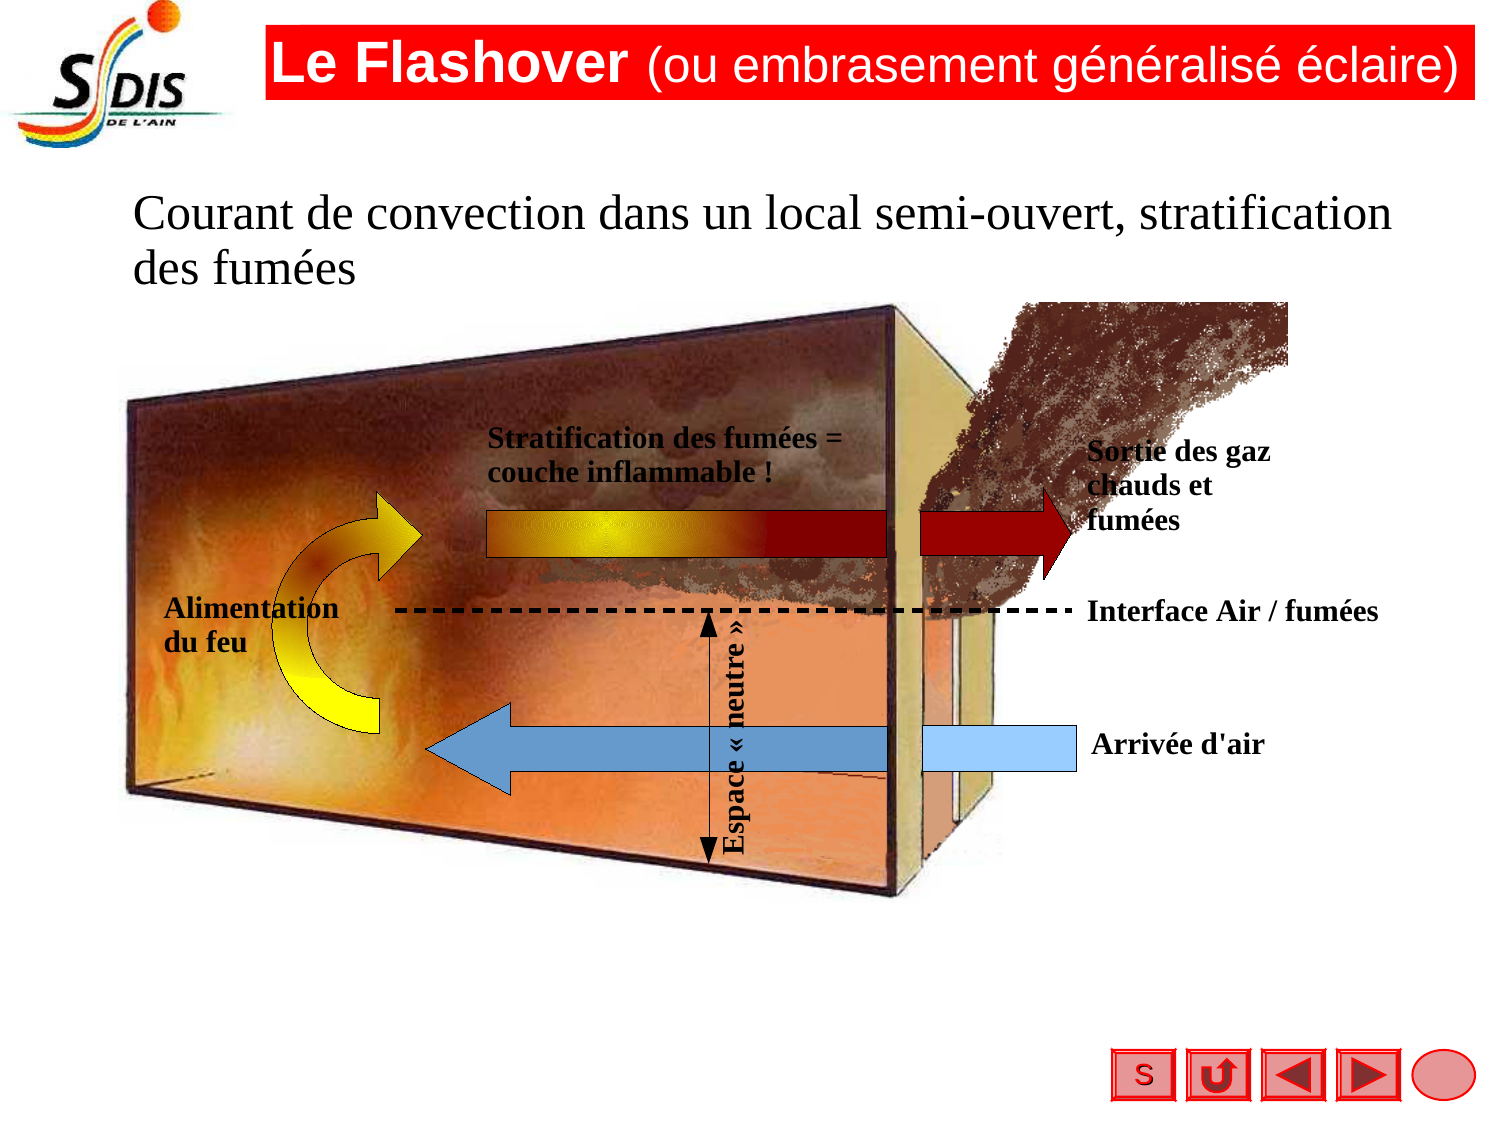

Le Flashover (ou embrasement généralisé éclaire)
Courant de convection dans un local semi-ouvert, stratification des fumées
Stratification des fumées = couche inflammable !
Sortie des gaz chauds et fumées
Alimentation du feu
Interface Air / fumées
Espace « neutre »
Arrivée d'air